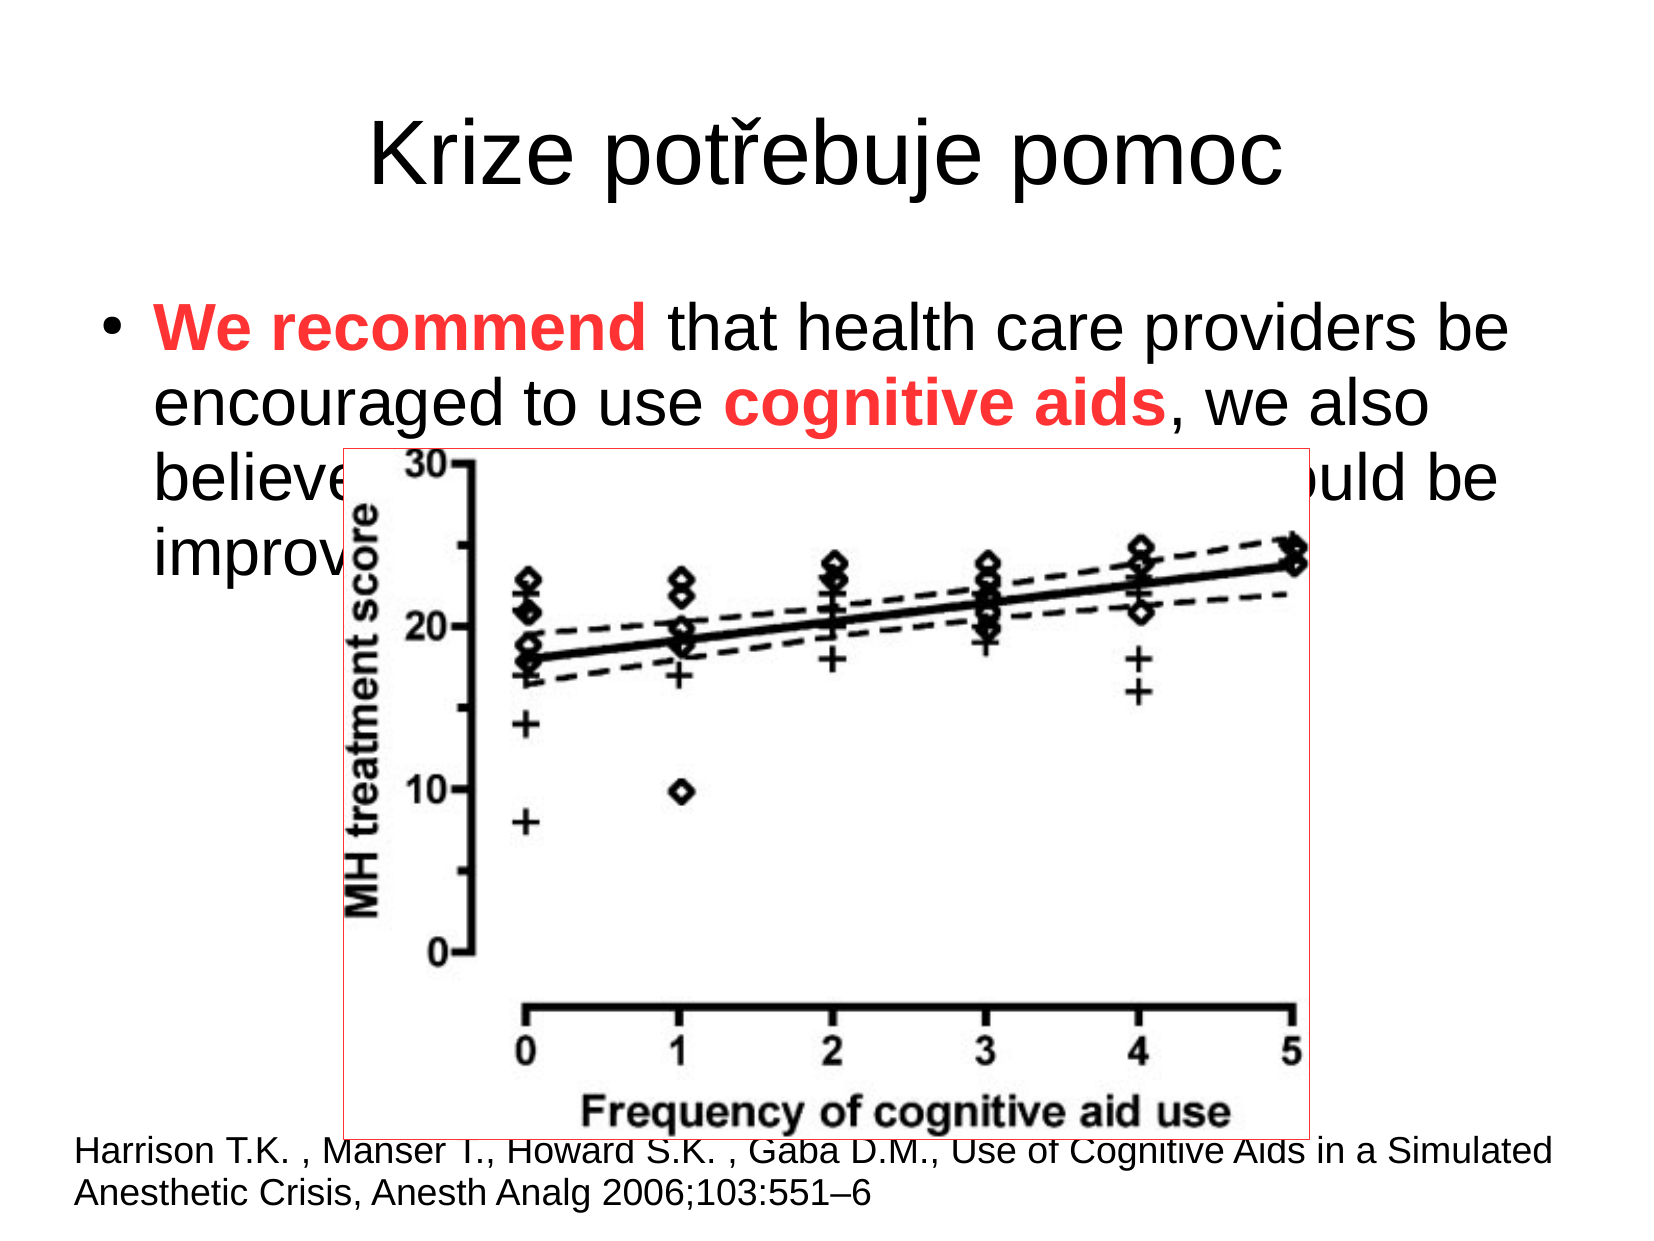

# Krize potřebuje pomoc
We recommend that health care providers be encouraged to use cognitive aids, we also believe that the design of such aids should be improved.
Harrison T.K. , Manser T., Howard S.K. , Gaba D.M., Use of Cognitive Aids in a Simulated
Anesthetic Crisis, Anesth Analg 2006;103:551–6